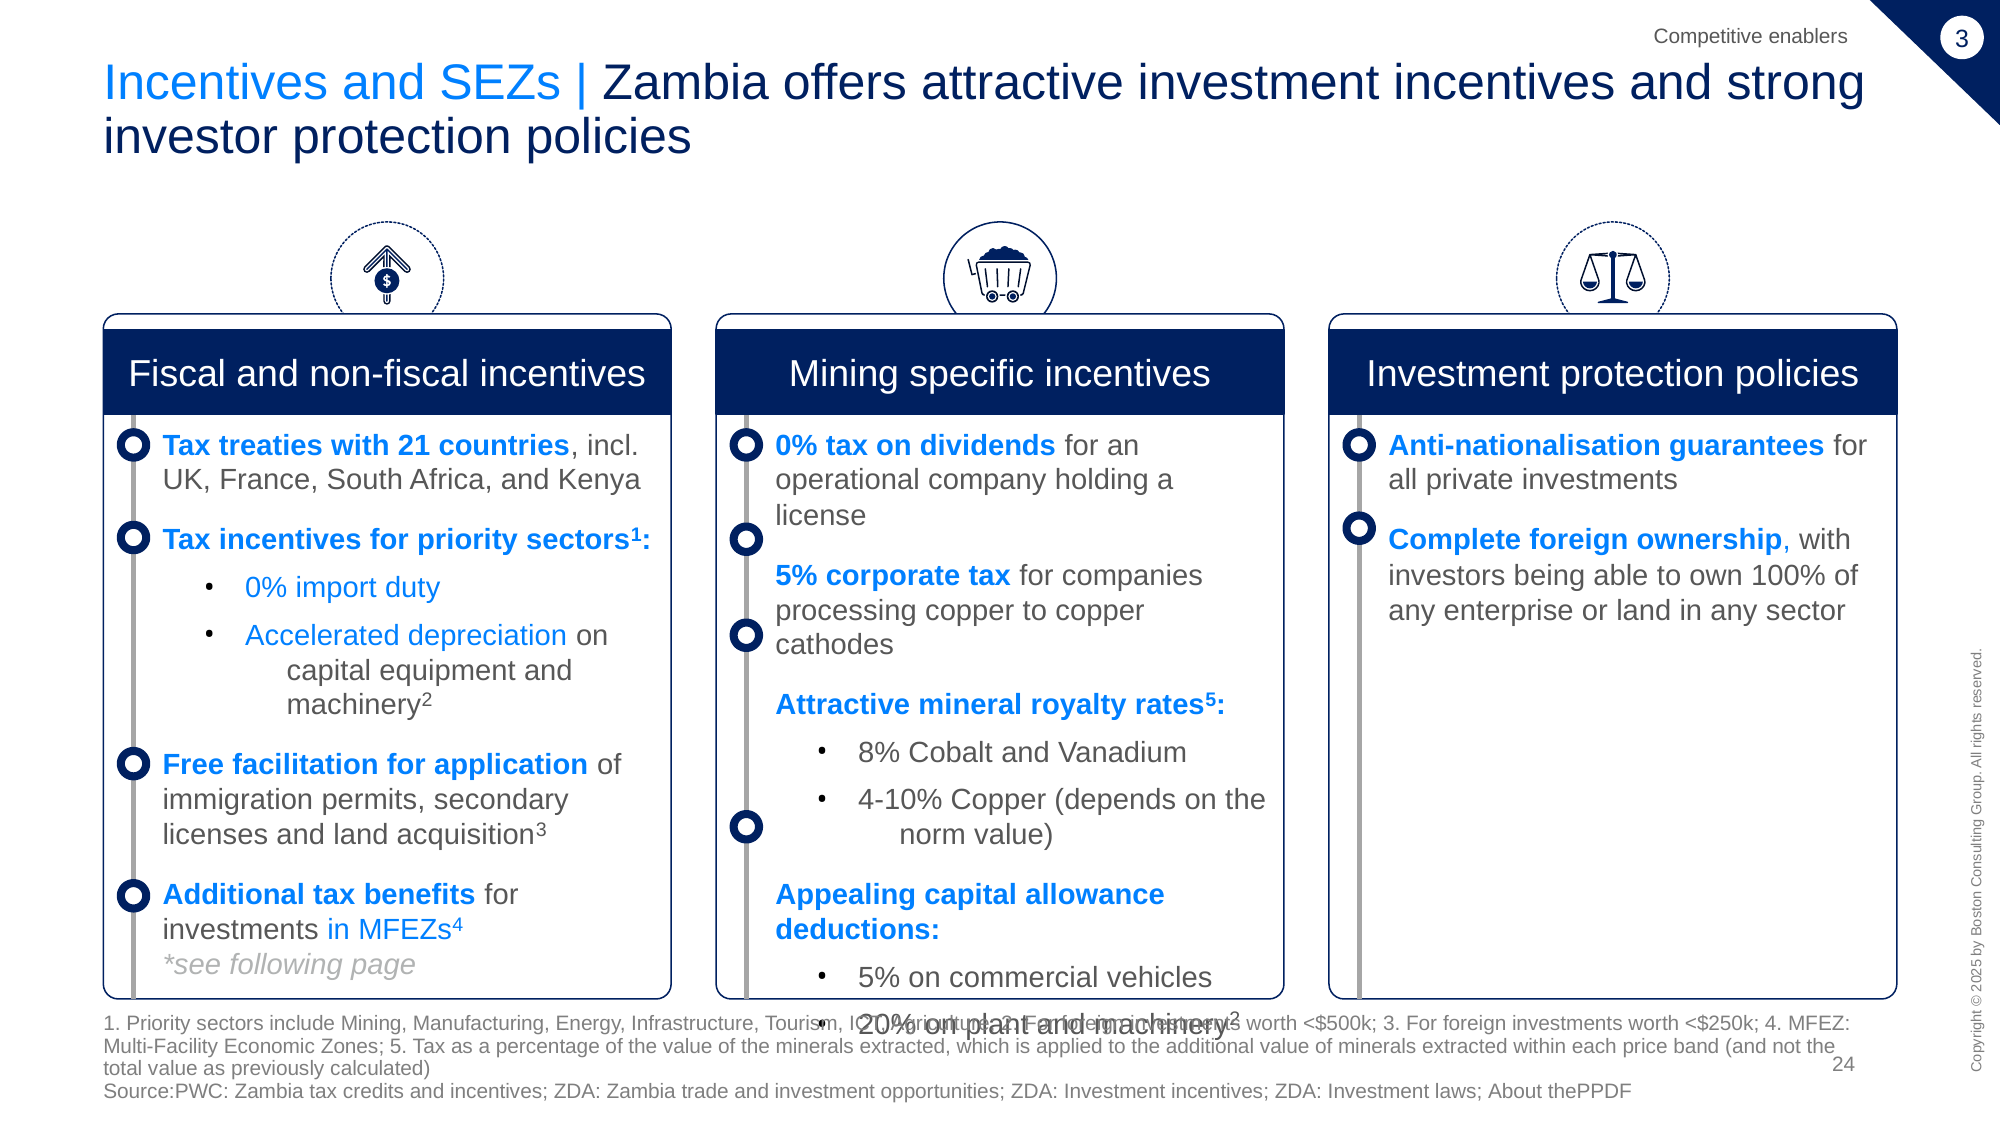

Competitive enablers
3
# Incentives and SEZs | Zambia offers attractive investment incentives and strong investor protection policies
Fiscal and non-fiscal incentives
Mining specific incentives
Investment protection policies
Tax treaties with 21 countries, incl. UK, France, South Africa, and Kenya
Tax incentives for priority sectors1:
0% import duty
Accelerated depreciation on capital equipment and machinery2
Free facilitation for application of immigration permits, secondary licenses and land acquisition3
Additional tax benefits for investments in MFEZs4
*see following page
0% tax on dividends for an operational company holding a license
5% corporate tax for companies processing copper to copper cathodes
Attractive mineral royalty rates5:
8% Cobalt and Vanadium
4-10% Copper (depends on the norm value)
Appealing capital allowance deductions:
5% on commercial vehicles
20% on plant and machinery2
Anti-nationalisation guarantees for all private investments
Complete foreign ownership, with investors being able to own 100% of any enterprise or land in any sector
1. Priority sectors include Mining, Manufacturing, Energy, Infrastructure, Tourism, ICT, Agriculture; 2. For foreign investments worth <$500k; 3. For foreign investments worth <$250k; 4. MFEZ: Multi-Facility Economic Zones; 5. Tax as a percentage of the value of the minerals extracted, which is applied to the additional value of minerals extracted within each price band (and not the total value as previously calculated)
Source:PWC: Zambia tax credits and incentives; ZDA: Zambia trade and investment opportunities; ZDA: Investment incentives; ZDA: Investment laws; About thePPDF